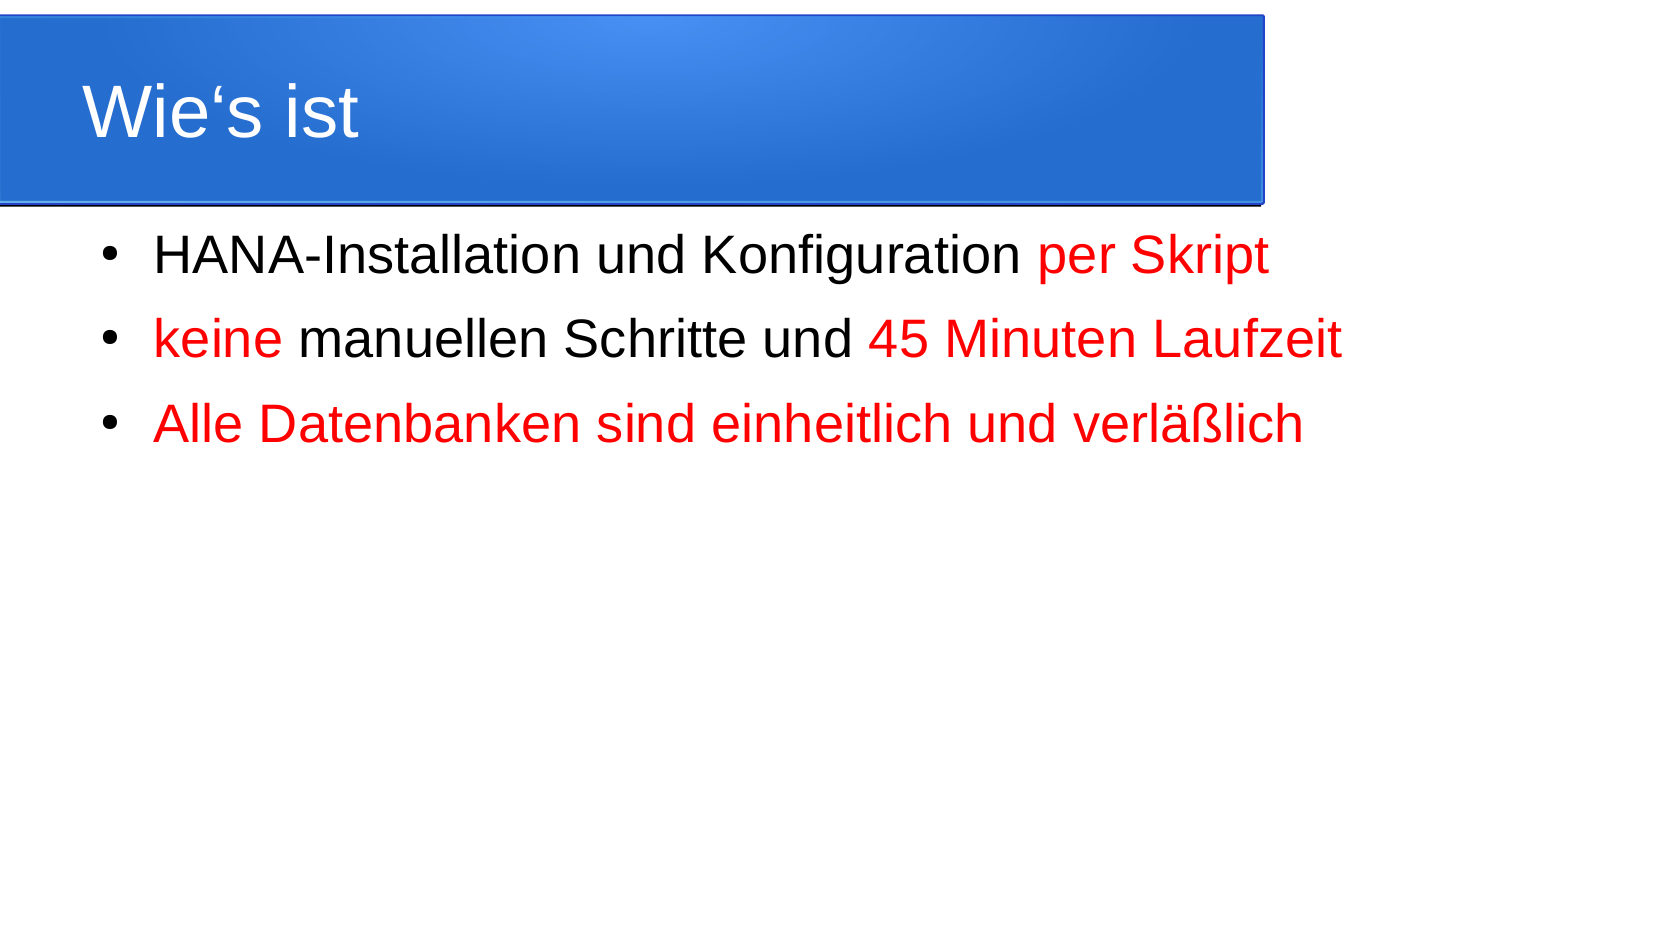

# Wie‘s ist
HANA-Installation und Konfiguration per Skript
keine manuellen Schritte und 45 Minuten Laufzeit
Alle Datenbanken sind einheitlich und verläßlich